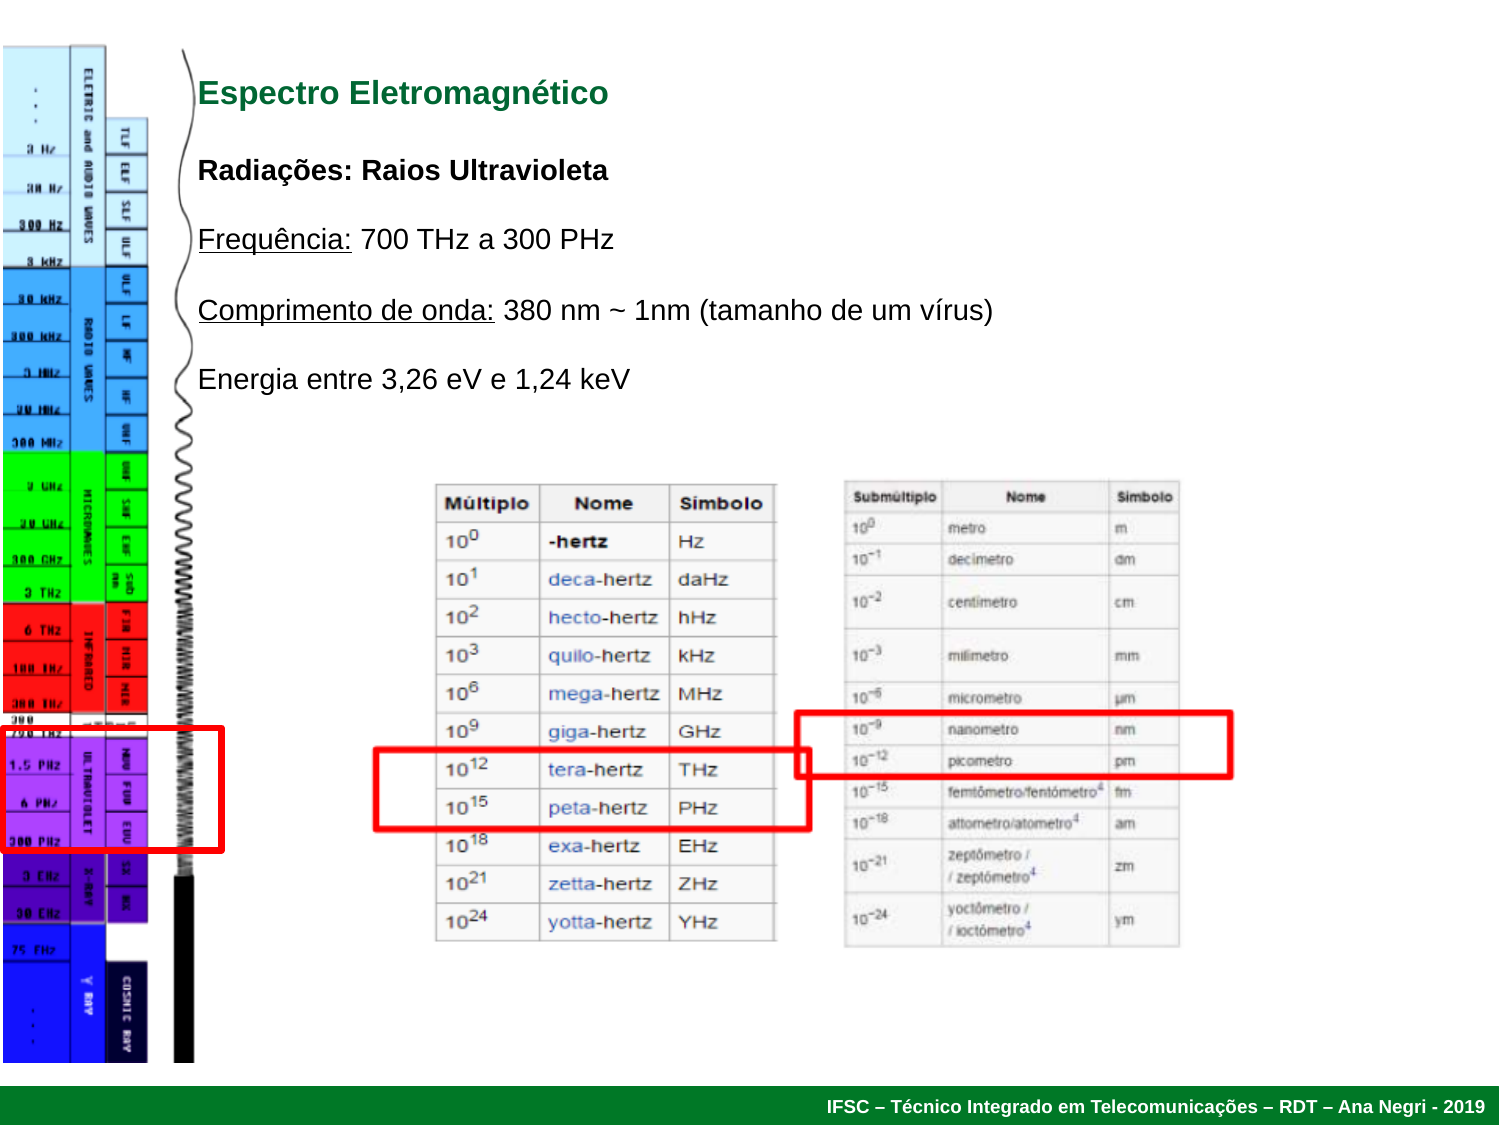

Espectro Eletromagnético
Radiações: Raios Ultravioleta
Frequência: 700 THz a 300 PHz
Comprimento de onda: 380 nm ~ 1nm (tamanho de um vírus)
Energia entre 3,26 eV e 1,24 keV
ção
IFSC – Técnico Integrado em Telecomunicações – RDT – Ana Negri - 2019